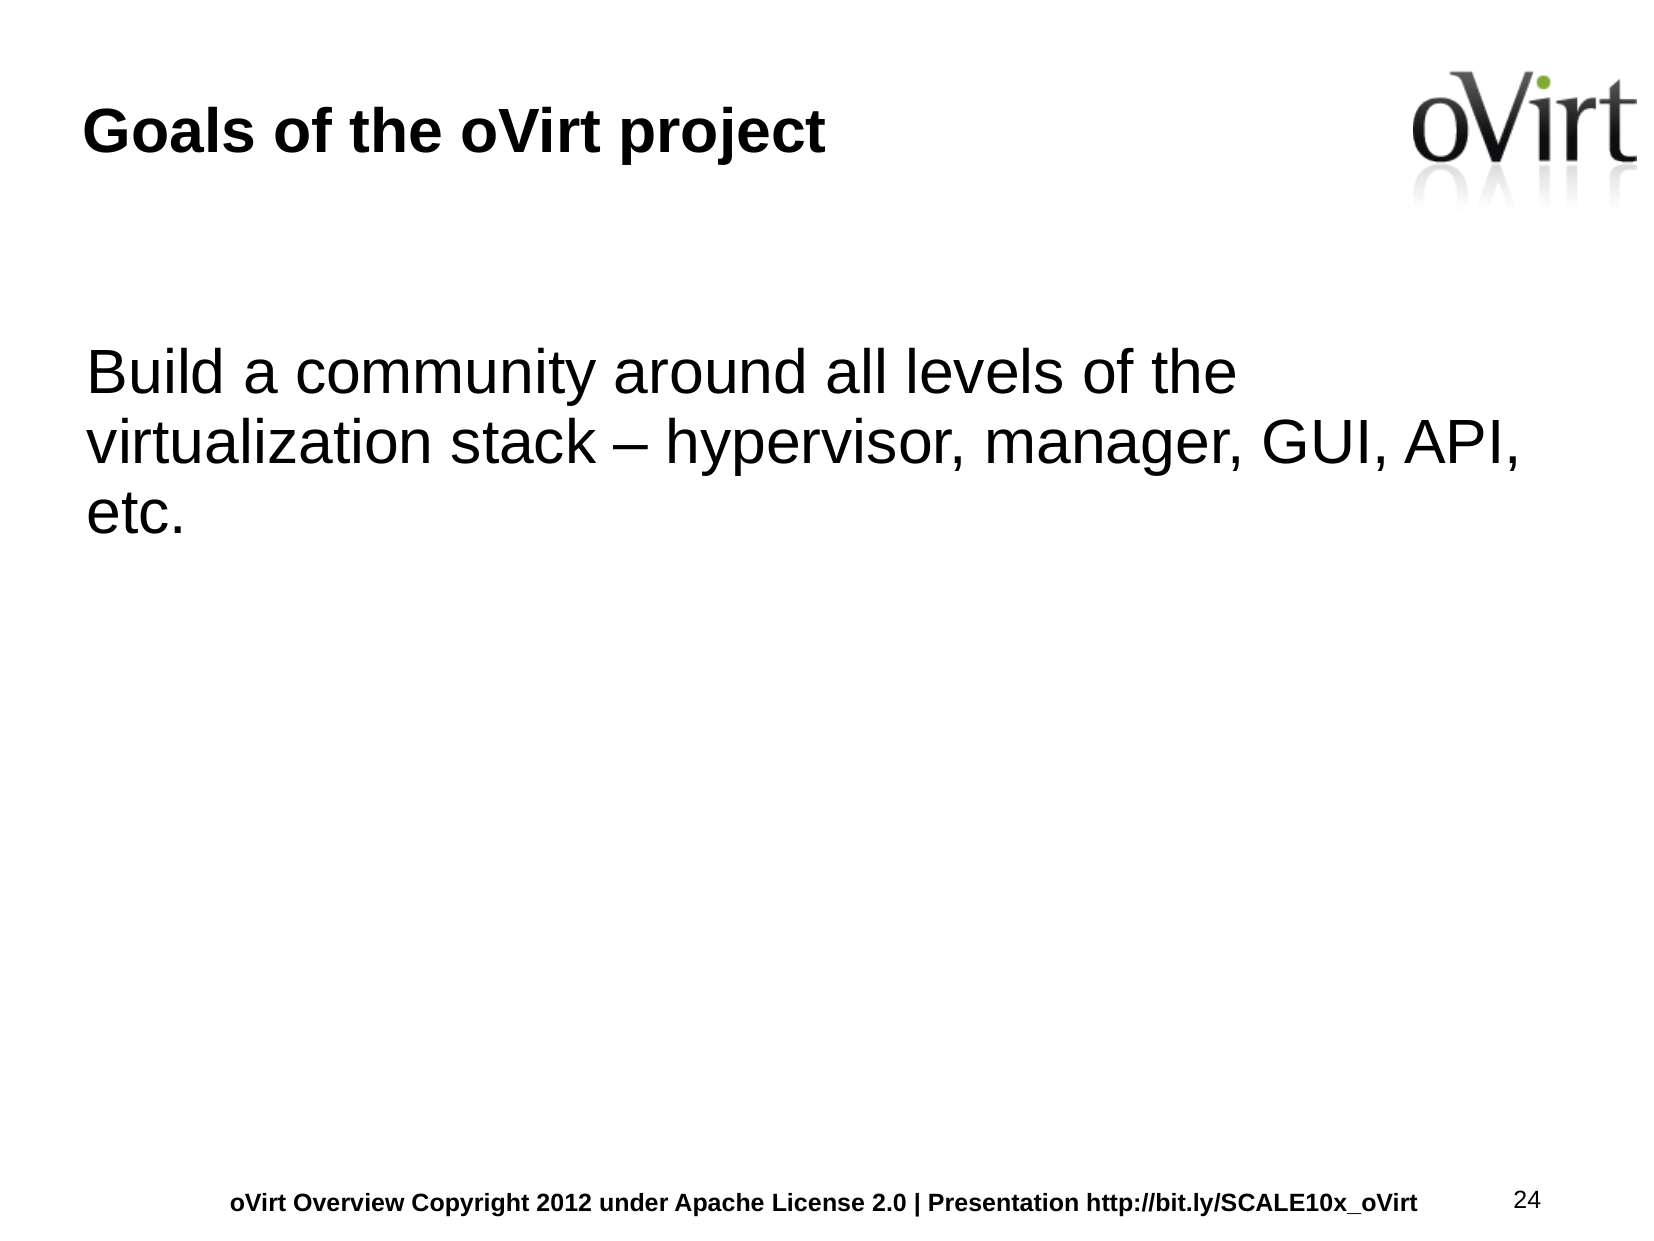

# Goals of the oVirt project
Build a community around all levels of the virtualization stack – hypervisor, manager, GUI, API, etc.